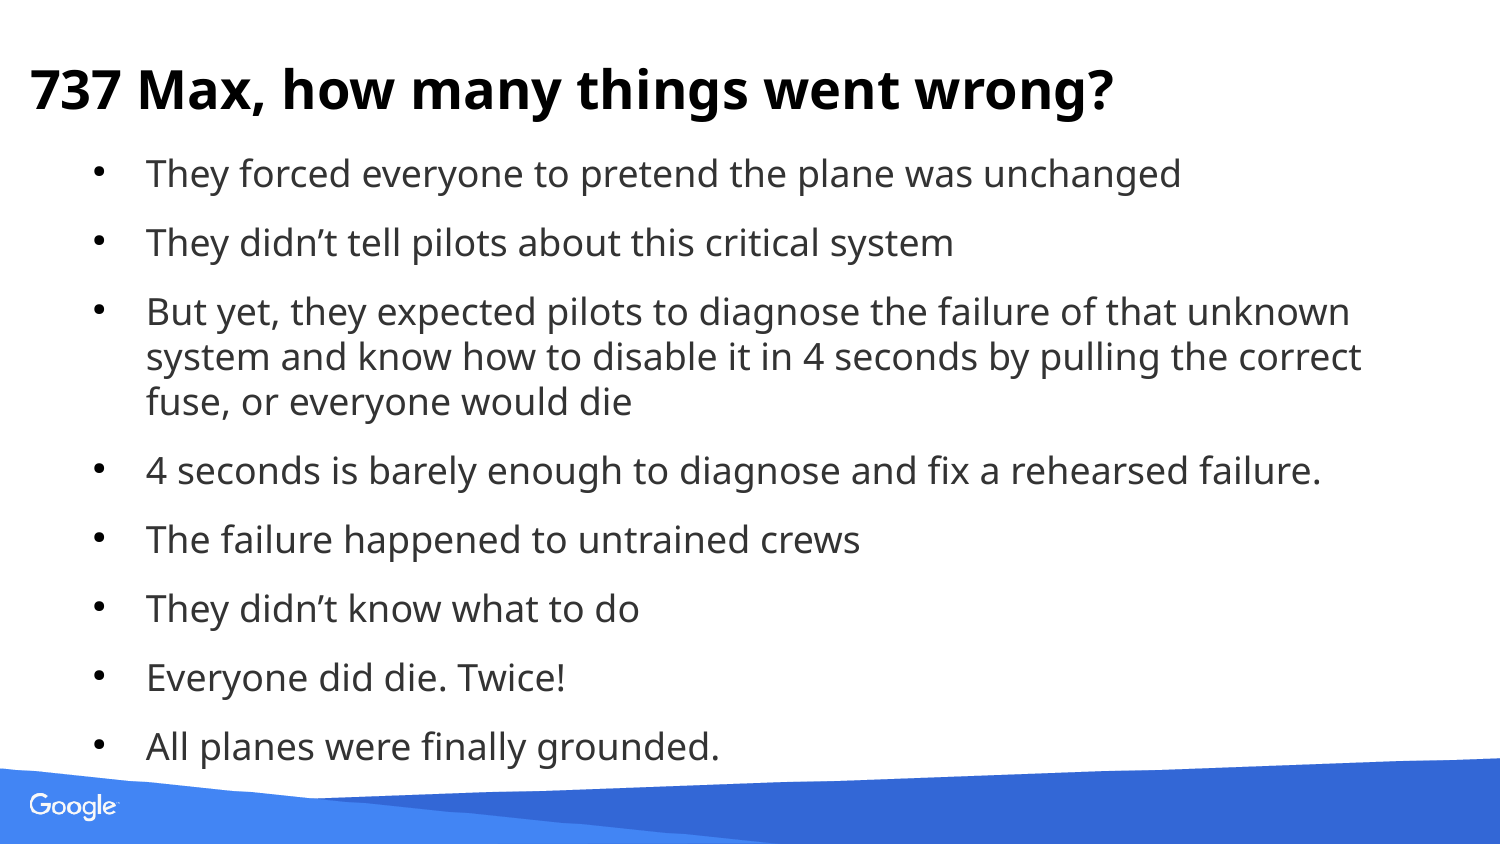

737 Max, how many things went wrong?
# They forced everyone to pretend the plane was unchanged
They didn’t tell pilots about this critical system
But yet, they expected pilots to diagnose the failure of that unknown system and know how to disable it in 4 seconds by pulling the correct fuse, or everyone would die
4 seconds is barely enough to diagnose and fix a rehearsed failure.
The failure happened to untrained crews
They didn’t know what to do
Everyone did die. Twice!
All planes were finally grounded.